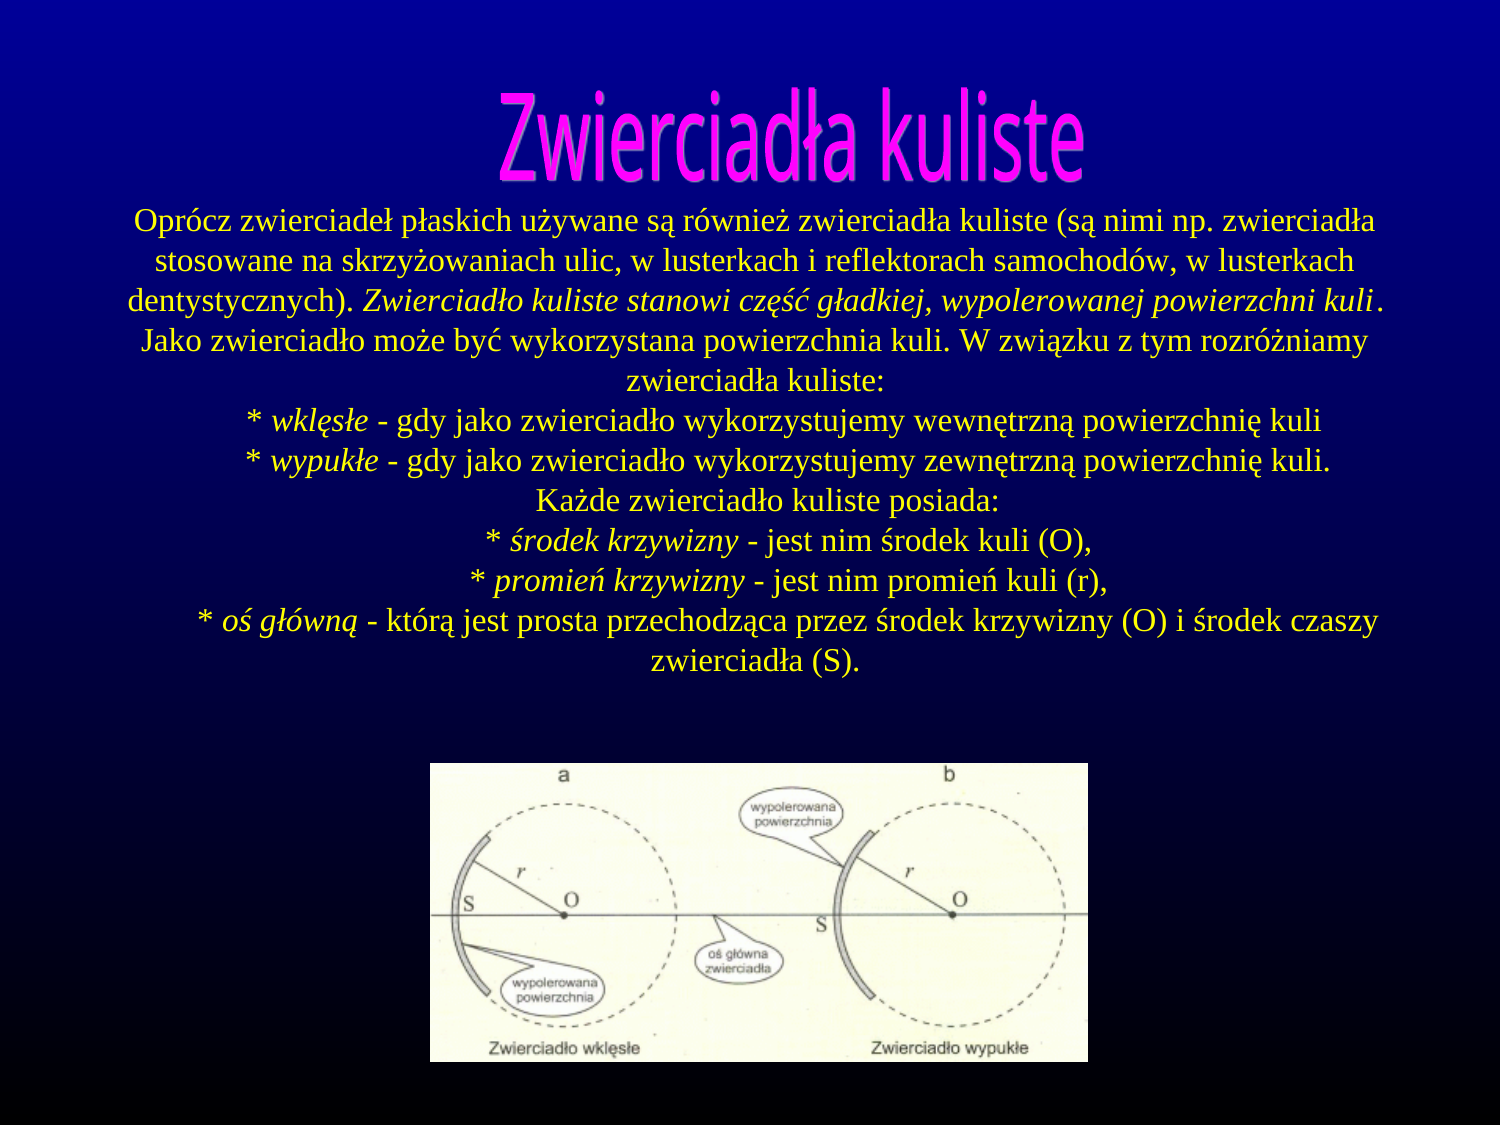

Zwierciadła kuliste
Oprócz zwierciadeł płaskich używane są również zwierciadła kuliste (są nimi np. zwierciadła stosowane na skrzyżowaniach ulic, w lusterkach i reflektorach samochodów, w lusterkach dentystycznych). Zwierciadło kuliste stanowi część gładkiej, wypolerowanej powierzchni kuli. Jako zwierciadło może być wykorzystana powierzchnia kuli. W związku z tym rozróżniamy zwierciadła kuliste:
        * wklęsłe - gdy jako zwierciadło wykorzystujemy wewnętrzną powierzchnię kuli
        * wypukłe - gdy jako zwierciadło wykorzystujemy zewnętrzną powierzchnię kuli.
   Każde zwierciadło kuliste posiada:
        * środek krzywizny - jest nim środek kuli (O),
        * promień krzywizny - jest nim promień kuli (r),
        * oś główną - którą jest prosta przechodząca przez środek krzywizny (O) i środek czaszy zwierciadła (S).